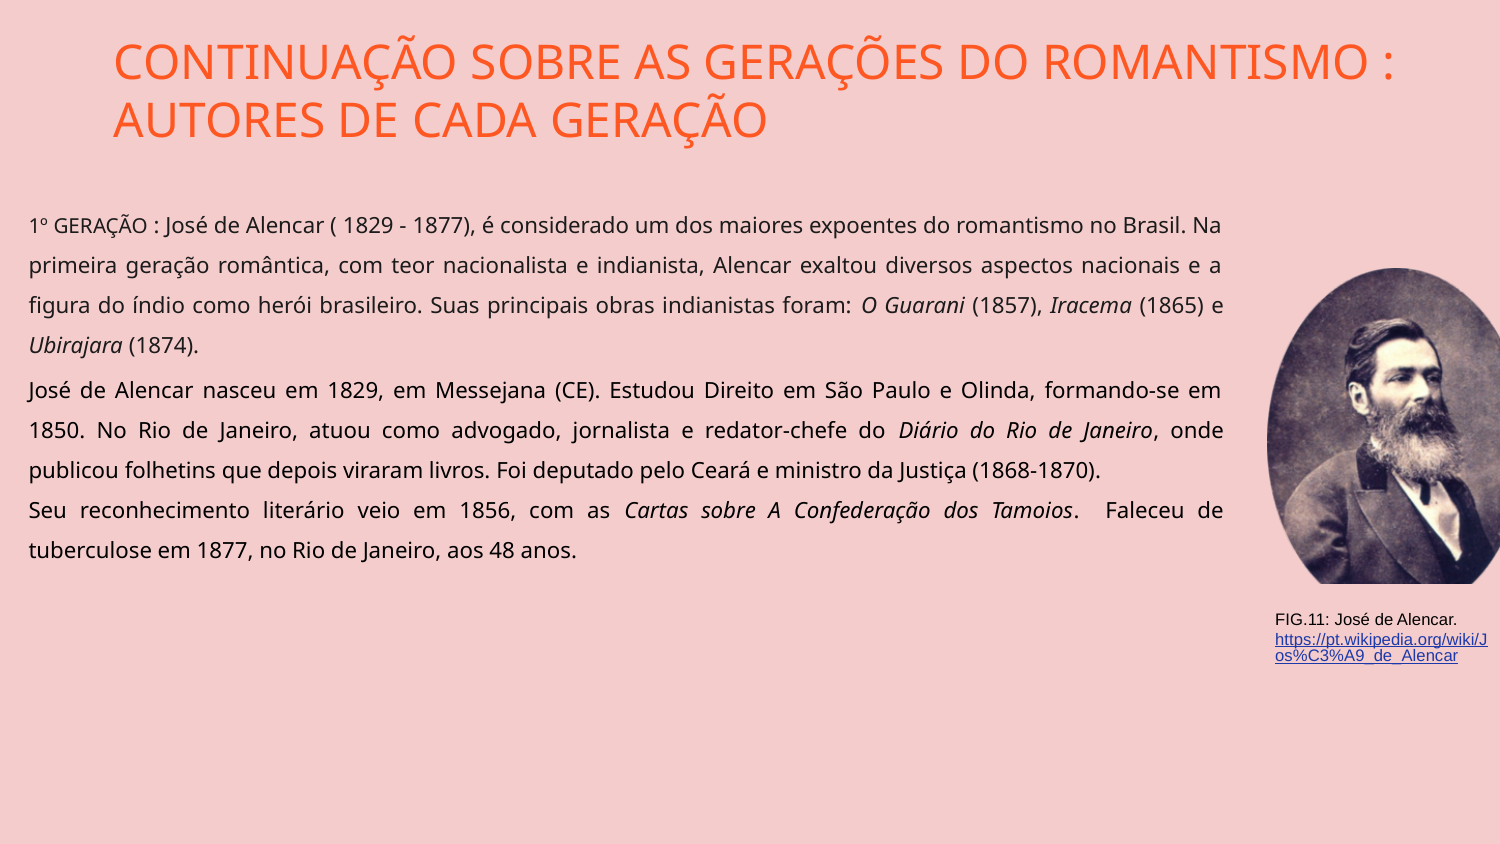

# CONTINUAÇÃO SOBRE AS GERAÇÕES DO ROMANTISMO : AUTORES DE CADA GERAÇÃO
1º GERAÇÃO : José de Alencar ( 1829 - 1877), é considerado um dos maiores expoentes do romantismo no Brasil. Na primeira geração romântica, com teor nacionalista e indianista, Alencar exaltou diversos aspectos nacionais e a figura do índio como herói brasileiro. Suas principais obras indianistas foram: O Guarani (1857), Iracema (1865) e Ubirajara (1874).
José de Alencar nasceu em 1829, em Messejana (CE). Estudou Direito em São Paulo e Olinda, formando-se em 1850. No Rio de Janeiro, atuou como advogado, jornalista e redator-chefe do Diário do Rio de Janeiro, onde publicou folhetins que depois viraram livros. Foi deputado pelo Ceará e ministro da Justiça (1868-1870).
Seu reconhecimento literário veio em 1856, com as Cartas sobre A Confederação dos Tamoios. Faleceu de tuberculose em 1877, no Rio de Janeiro, aos 48 anos.
FIG.11: José de Alencar. https://pt.wikipedia.org/wiki/Jos%C3%A9_de_Alencar